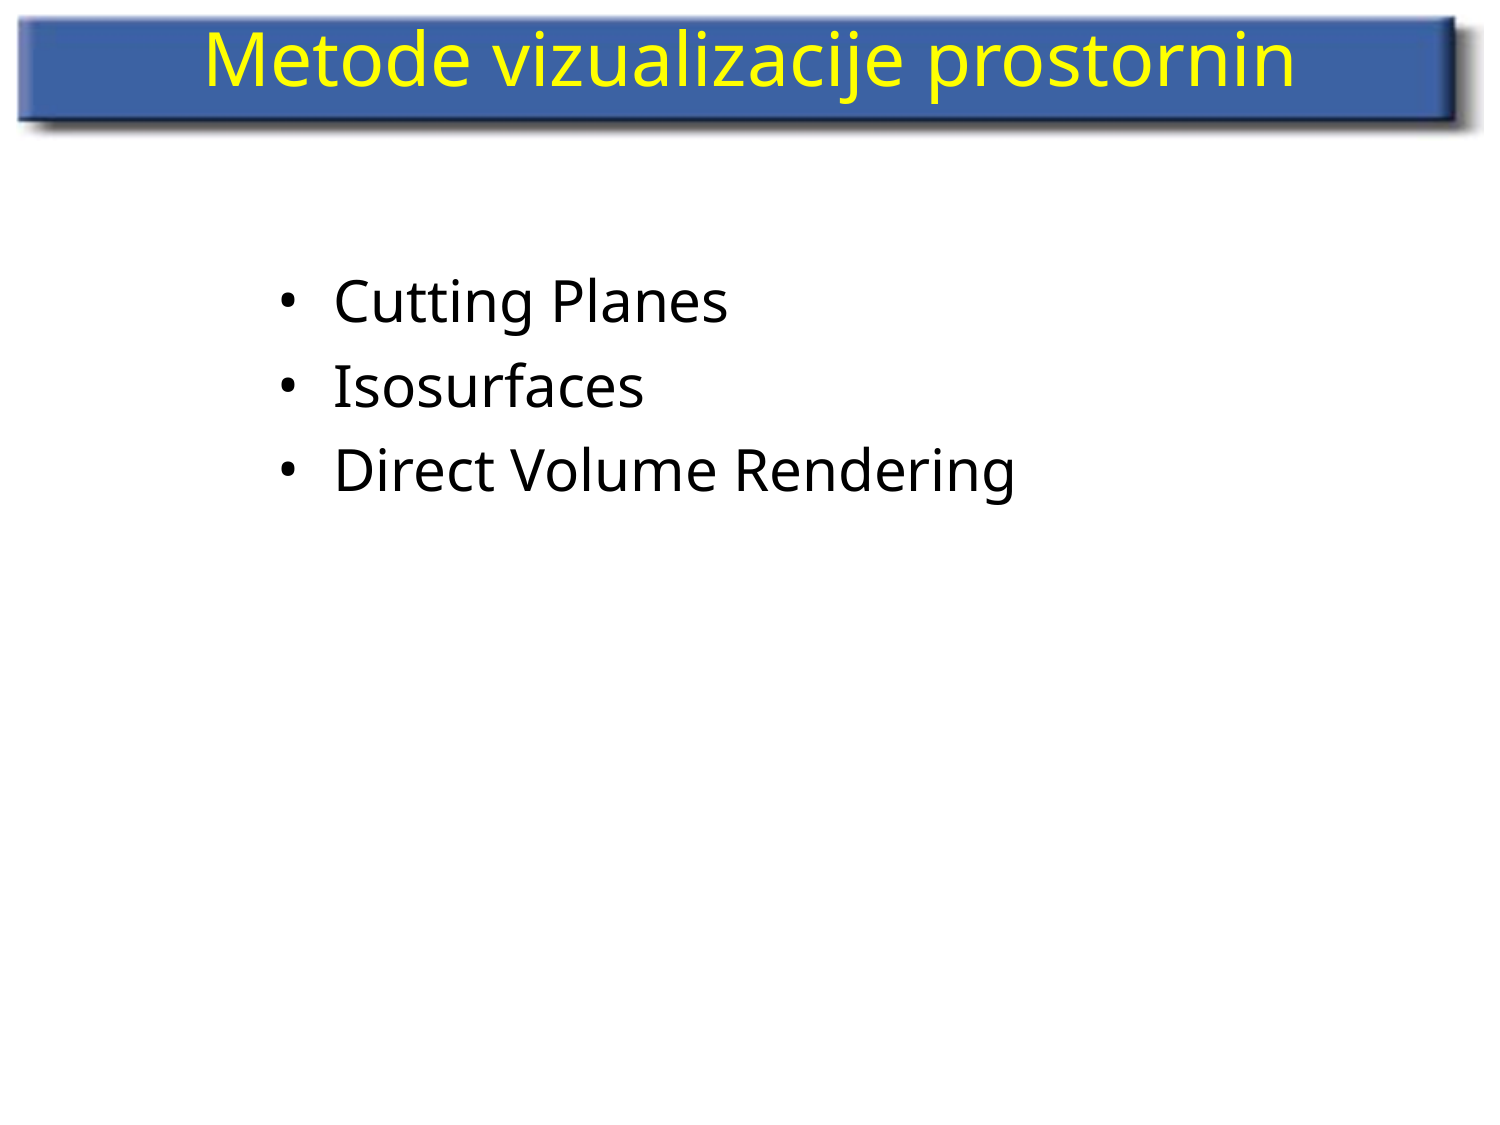

# Metode vizualizacije prostornin
Cutting Planes
Isosurfaces
Direct Volume Rendering